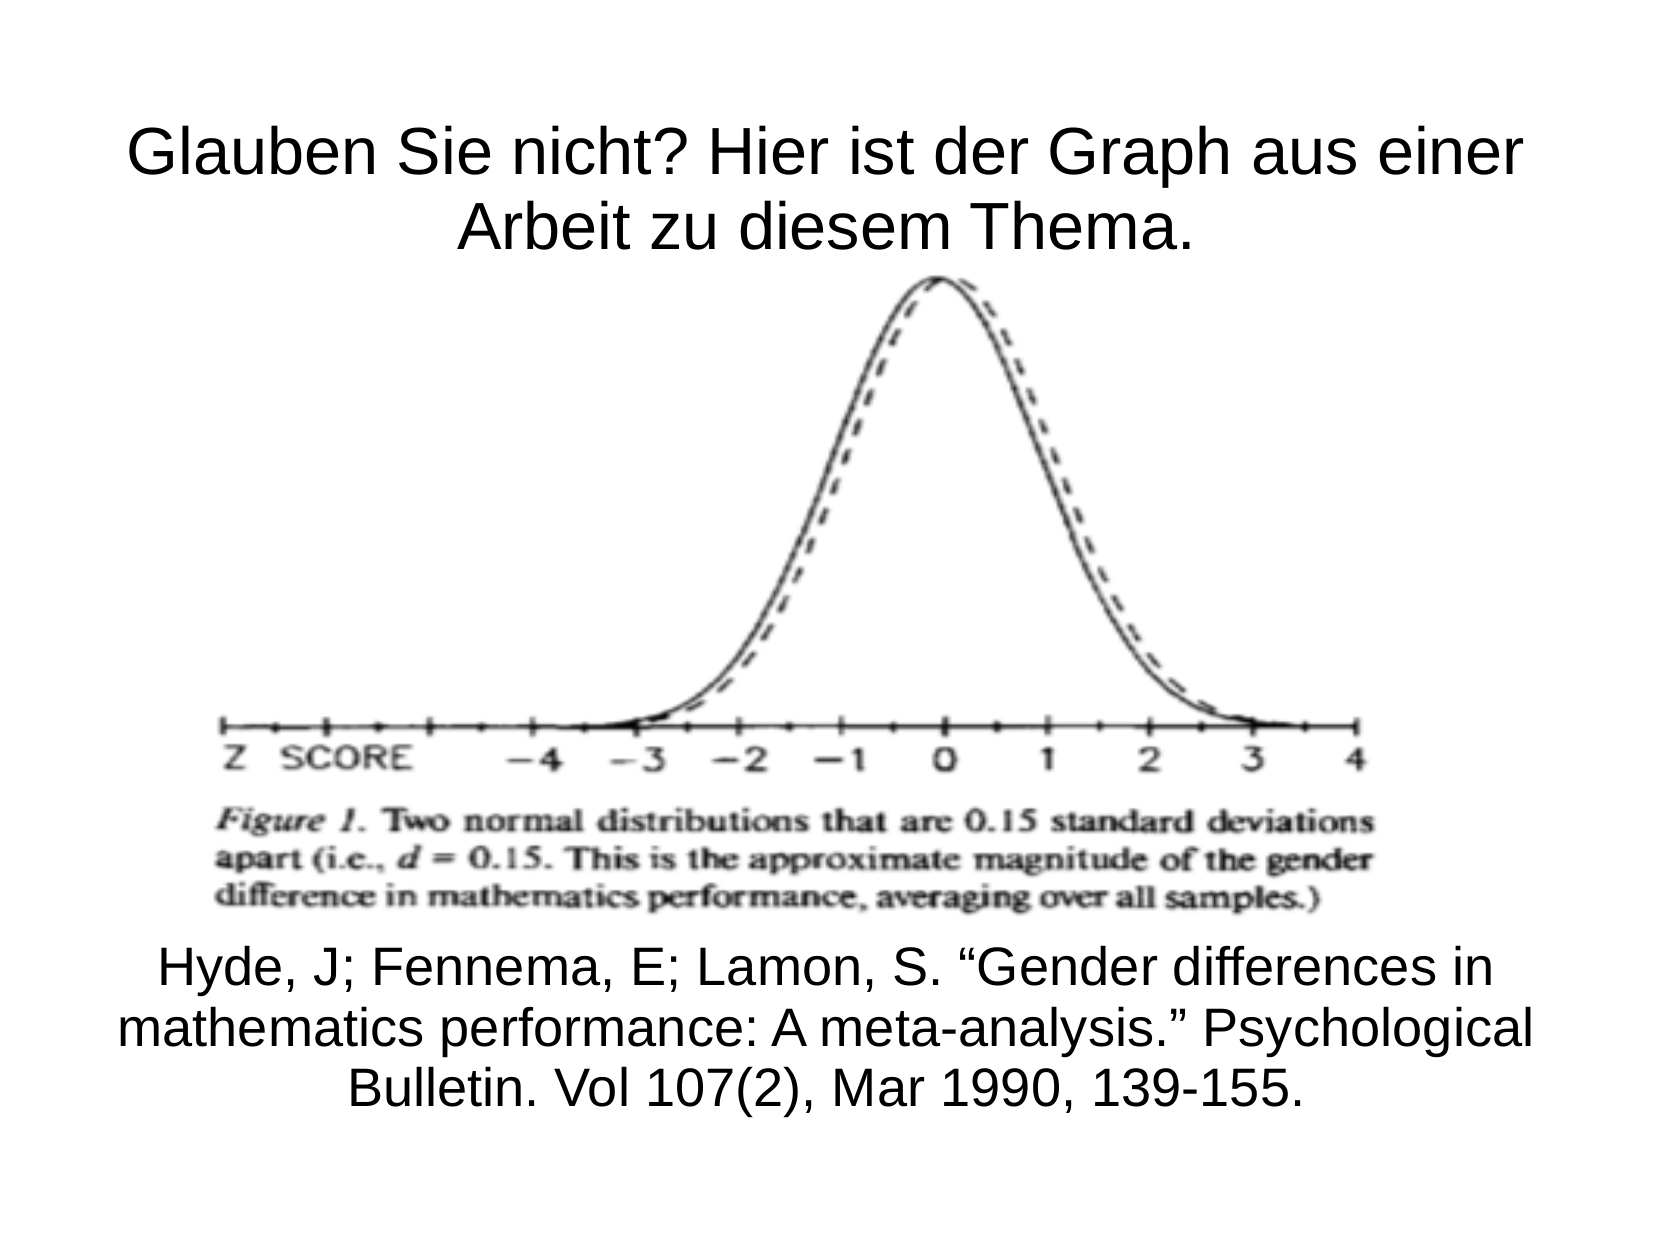

# Glauben Sie nicht? Hier ist der Graph aus einer Arbeit zu diesem Thema.
Hyde, J; Fennema, E; Lamon, S. “Gender differences in mathematics performance: A meta-analysis.” Psychological Bulletin. Vol 107(2), Mar 1990, 139-155.